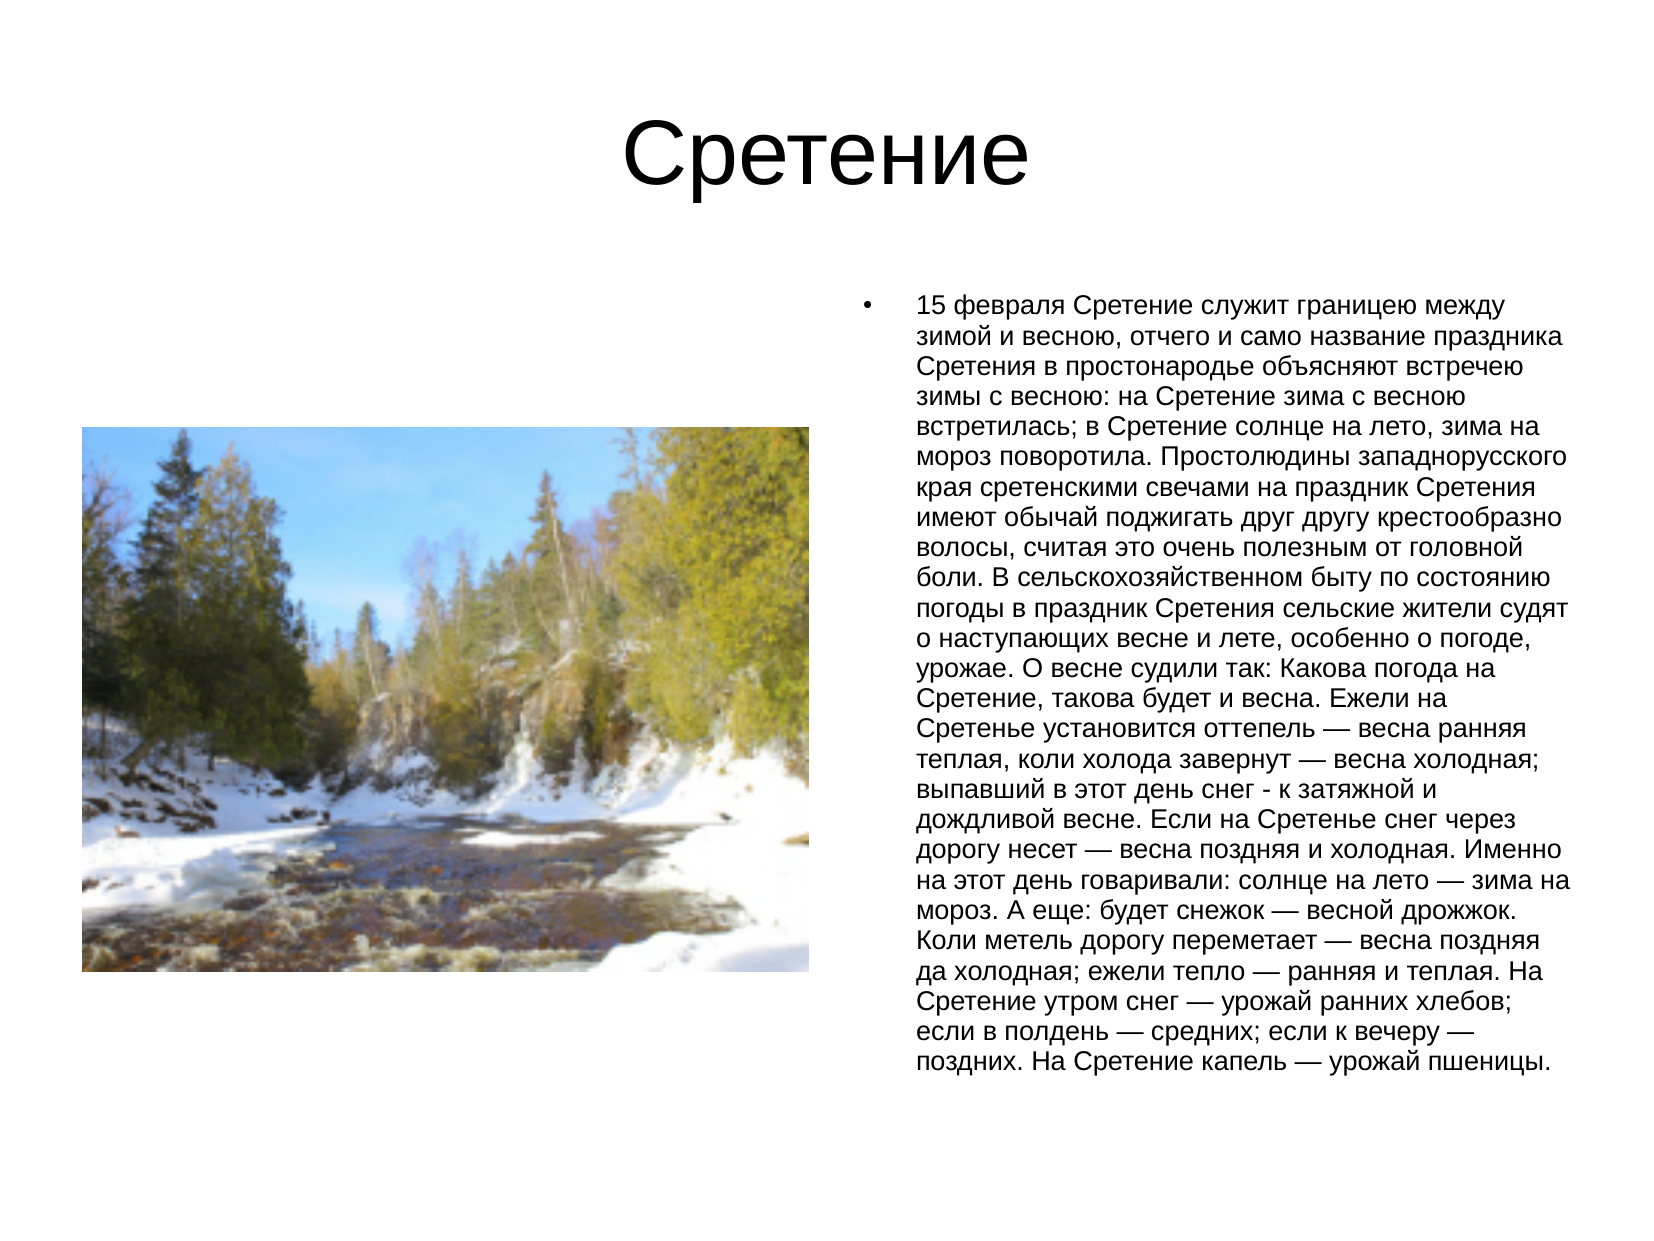

# Сретение
15 февраля Сретение служит границею между зимой и весною, отчего и само название праздника Сретения в простонародье объясняют встречею зимы с весною: на Сретение зима с весною встретилась; в Сретение солнце на лето, зима на мороз поворотила. Простолюдины западнорусского края сретенскими свечами на праздник Сретения имеют обычай поджигать друг другу крестообразно волосы, считая это очень полезным от головной боли. В сельскохозяйственном быту по состоянию погоды в праздник Сретения сельские жители судят о наступающих весне и лете, особенно о погоде, урожае. О весне судили так: Какова погода на Сретение, такова будет и весна. Ежели на Сретенье установится оттепель — весна ранняя теплая, коли холода завернут — весна холодная; выпавший в этот день снег - к затяжной и дождливой весне. Если на Сретенье снег через дорогу несет — весна поздняя и холодная. Именно на этот день говаривали: солнце на лето — зима на мороз. А еще: будет снежок — весной дрожжок. Коли метель дорогу переметает — весна поздняя да холодная; ежели тепло — ранняя и теплая. На Сретение утром снег — урожай ранних хлебов; если в полдень — средних; если к вечеру — поздних. На Сретение капель — урожай пшеницы.